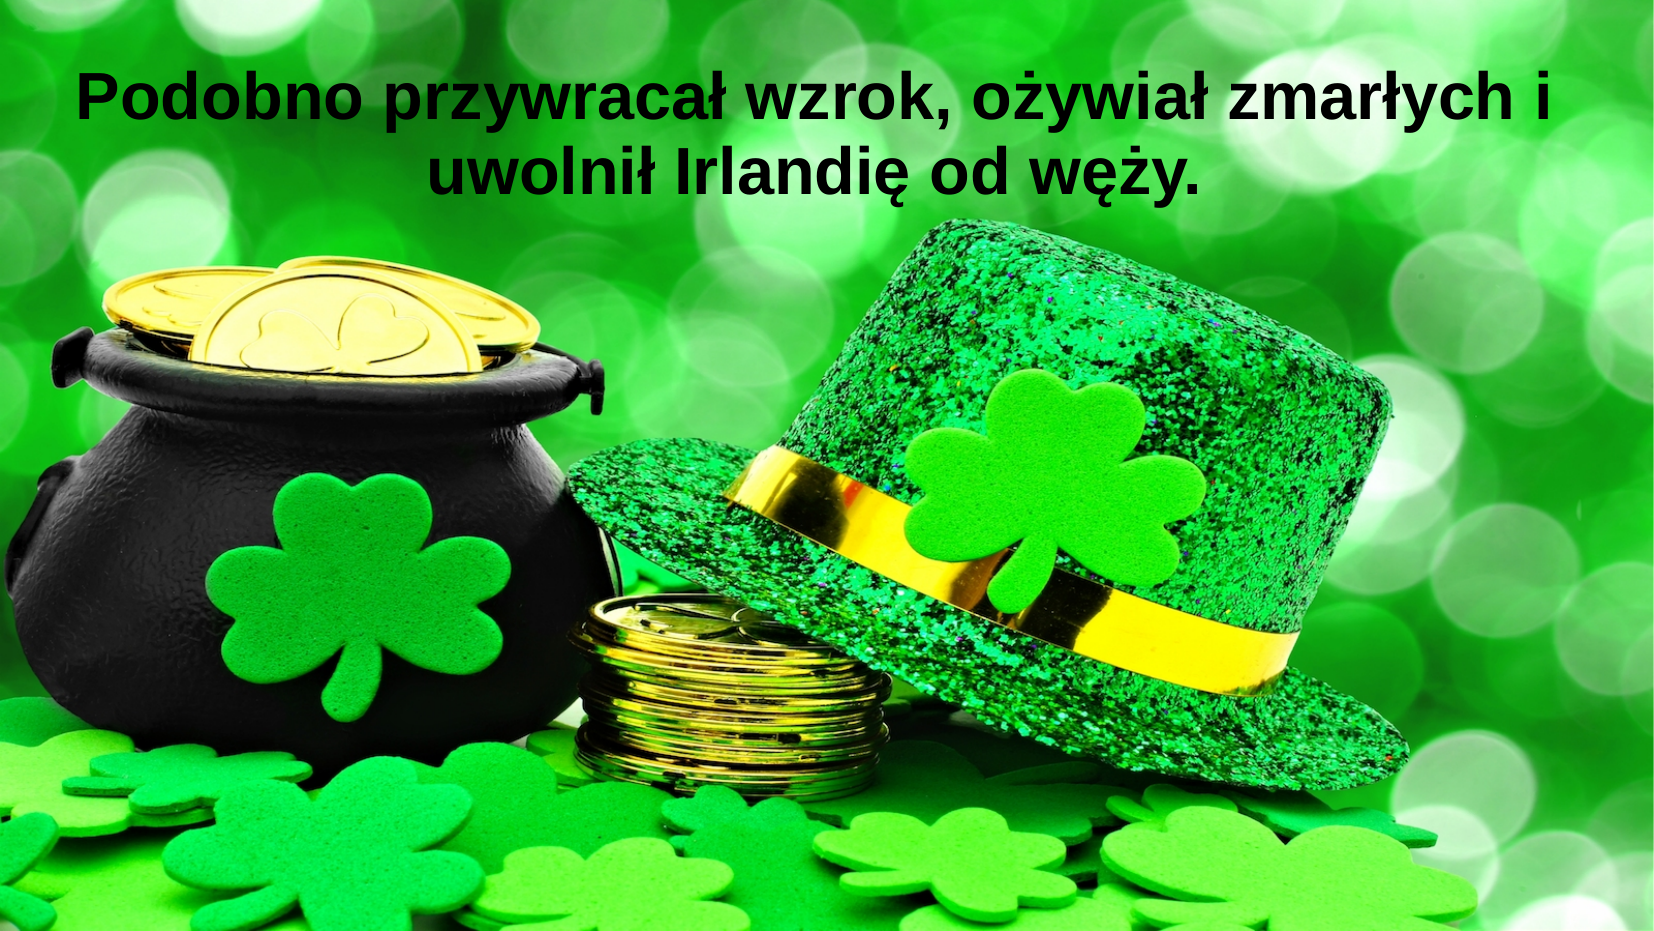

# Podobno przywracał wzrok, ożywiał zmarłych i uwolnił Irlandię od węży.